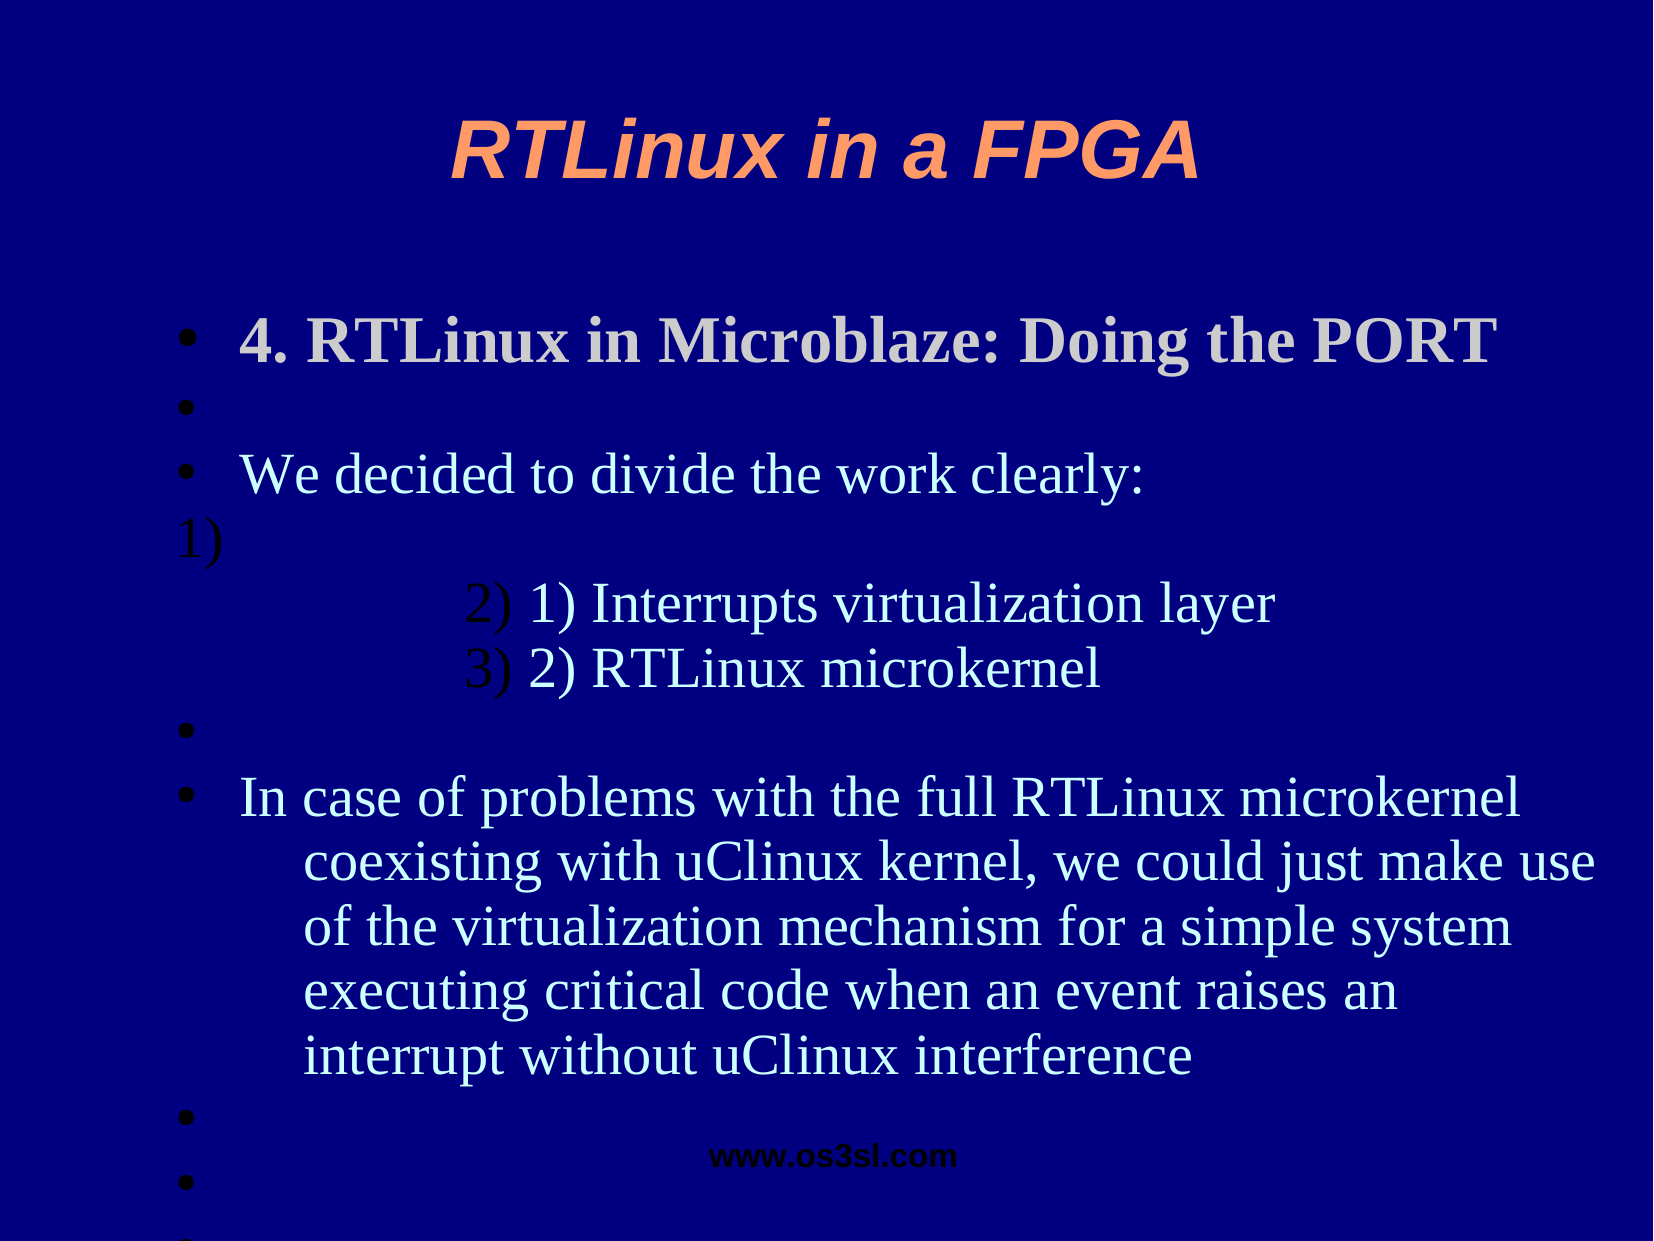

# RTLinux in a FPGA
4. RTLinux in Microblaze: Doing the PORT
We decided to divide the work clearly:
1) Interrupts virtualization layer
2) RTLinux microkernel
In case of problems with the full RTLinux microkernel coexisting with uClinux kernel, we could just make use of the virtualization mechanism for a simple system executing critical code when an event raises an interrupt without uClinux interference
www.os3sl.com